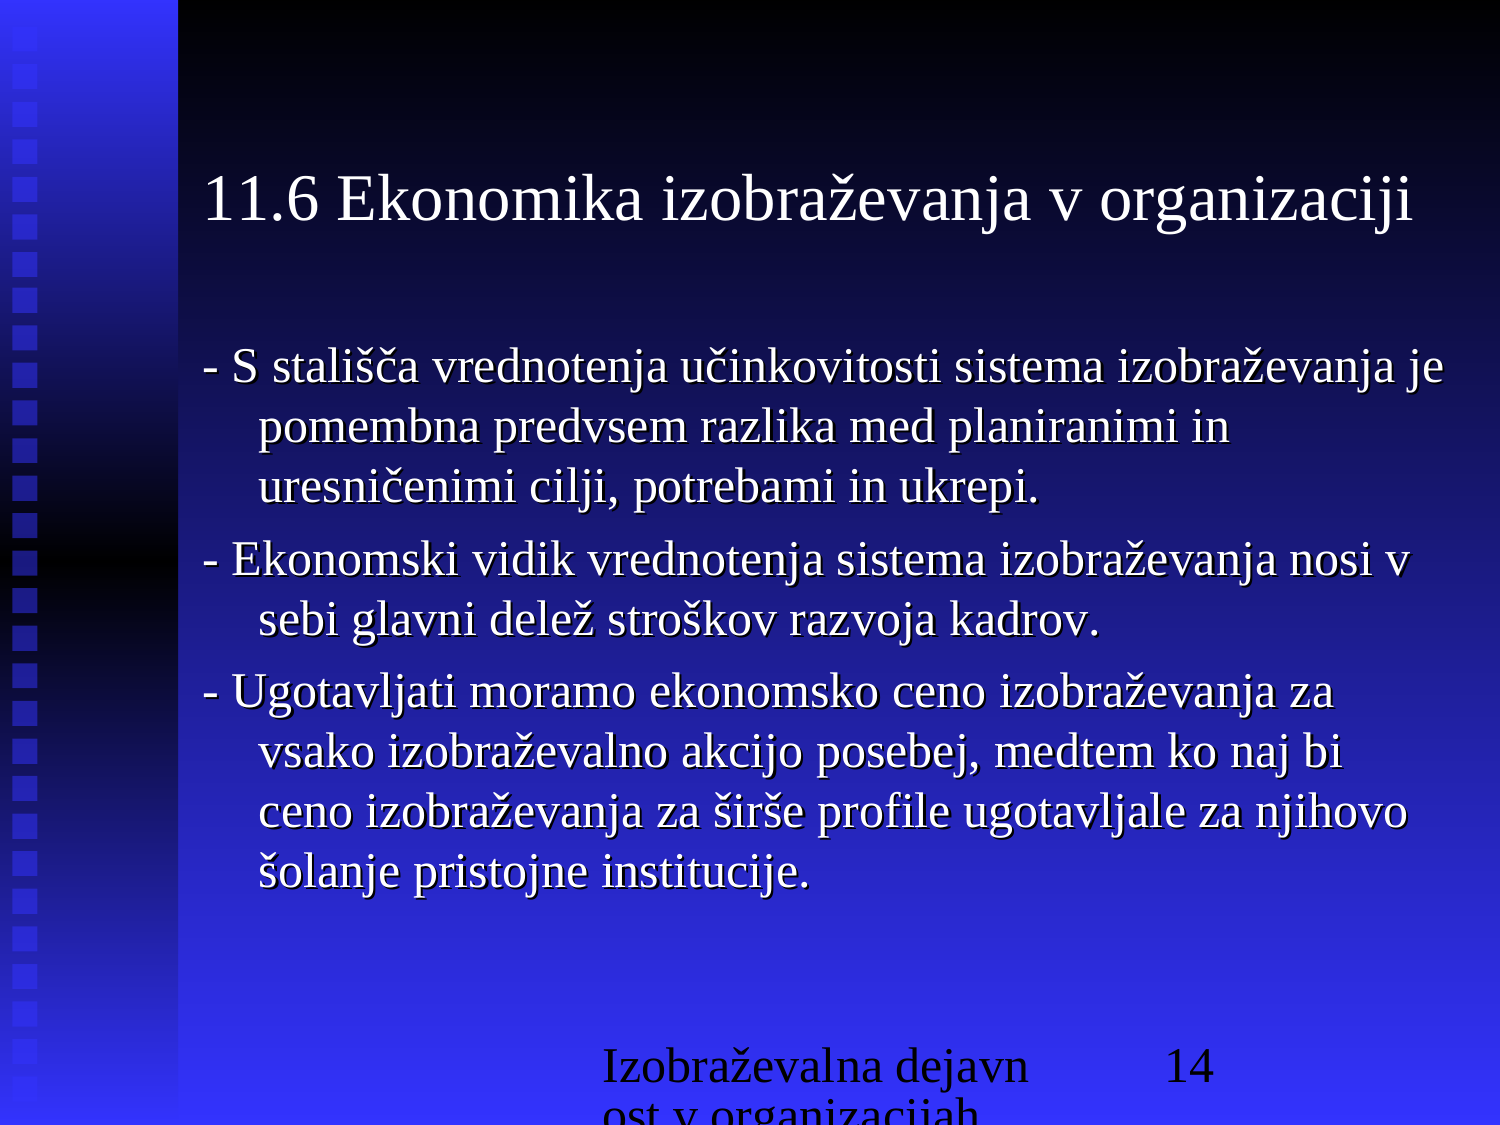

# 11.6 Ekonomika izobraževanja v organizaciji
- S stališča vrednotenja učinkovitosti sistema izobraževanja je pomembna predvsem razlika med planiranimi in uresničenimi cilji, potrebami in ukrepi.
- Ekonomski vidik vrednotenja sistema izobraževanja nosi v sebi glavni delež stroškov razvoja kadrov.
- Ugotavljati moramo ekonomsko ceno izobraževanja za vsako izobraževalno akcijo posebej, medtem ko naj bi ceno izobraževanja za širše profile ugotavljale za njihovo šolanje pristojne institucije.
Izobraževalna dejavnost v organizacijah
14